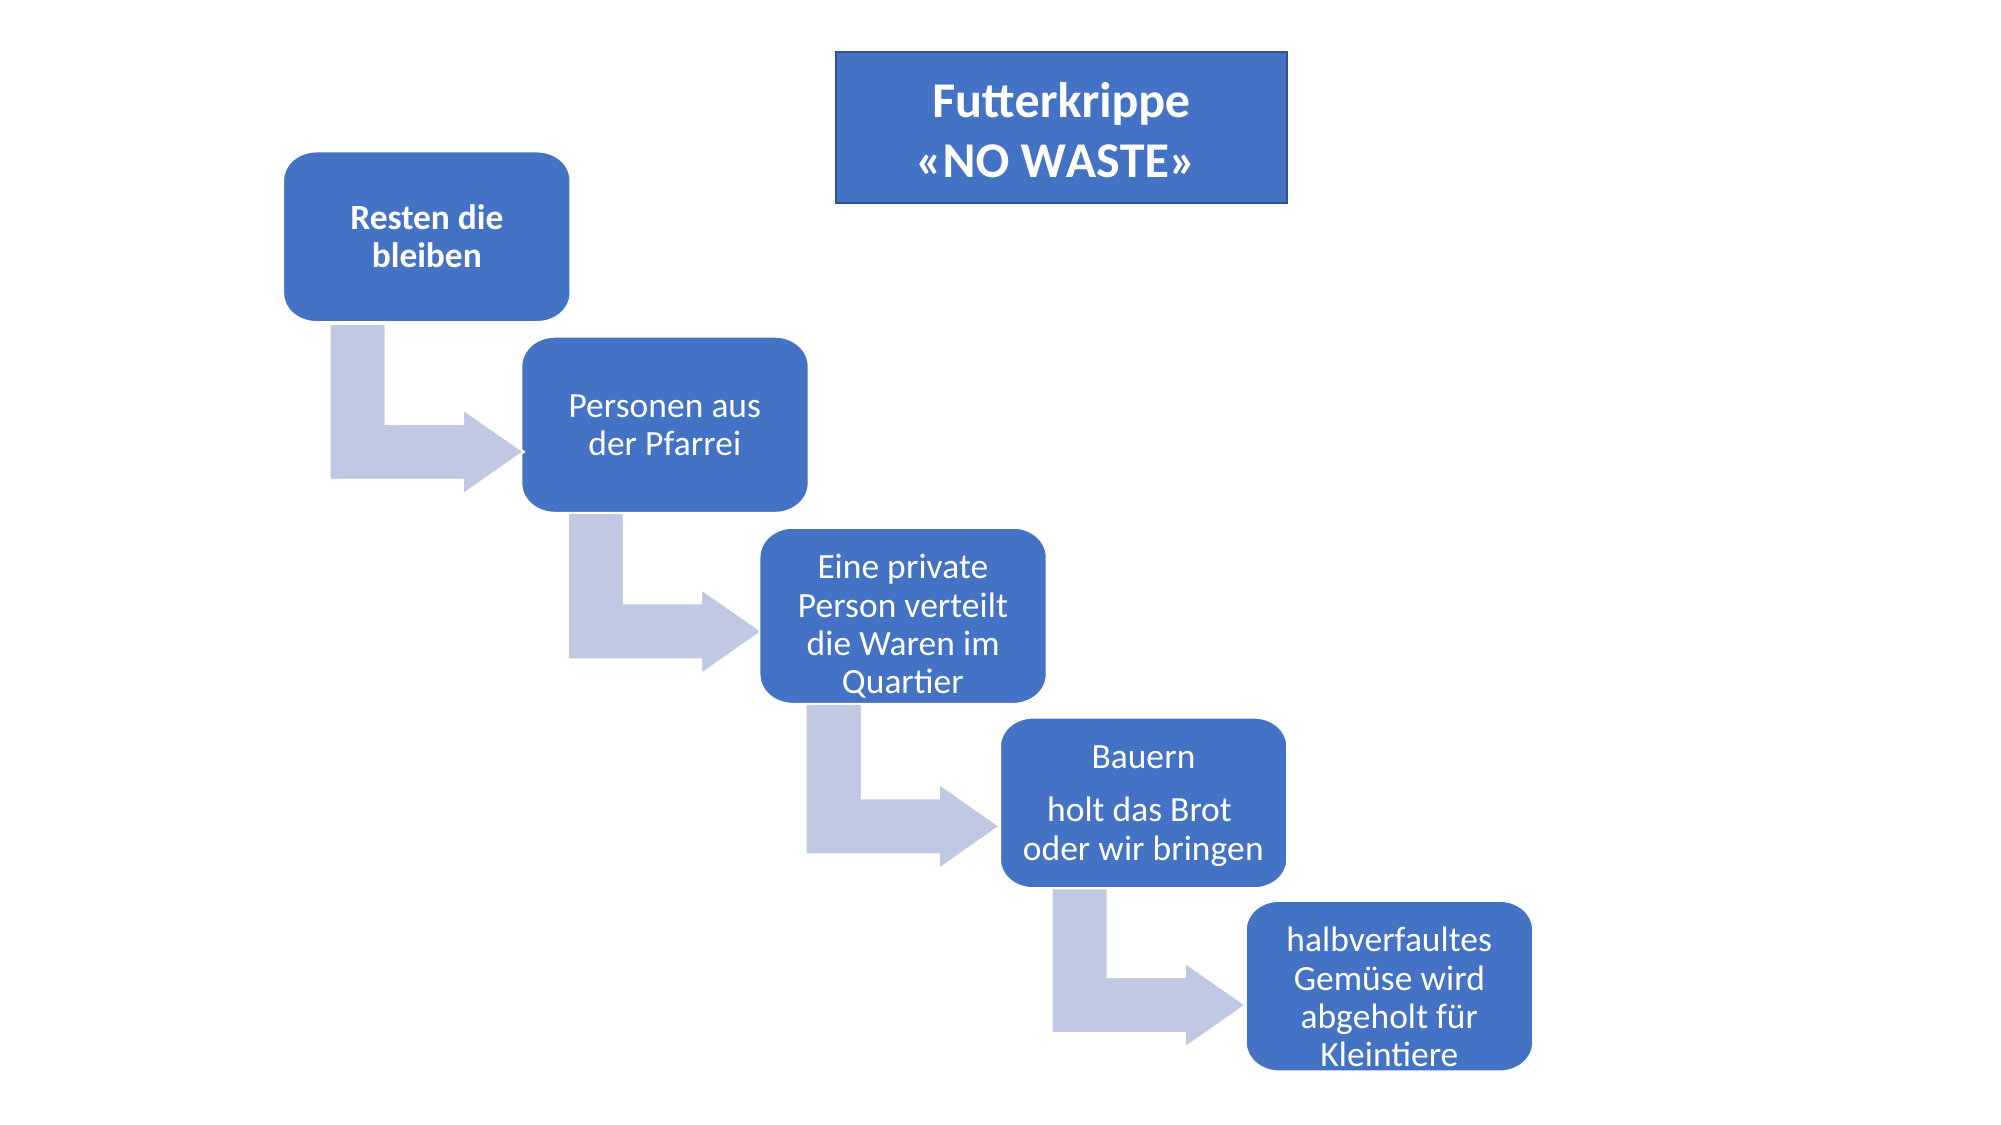

Futterkrippe
«NO WASTE»
Resten die bleiben
Personen aus der Pfarrei
Eine private Person verteilt die Waren im Quartier
Bauern
holt das Brot oder wir bringen
halbverfaultes Gemüse wird abgeholt für Kleintiere